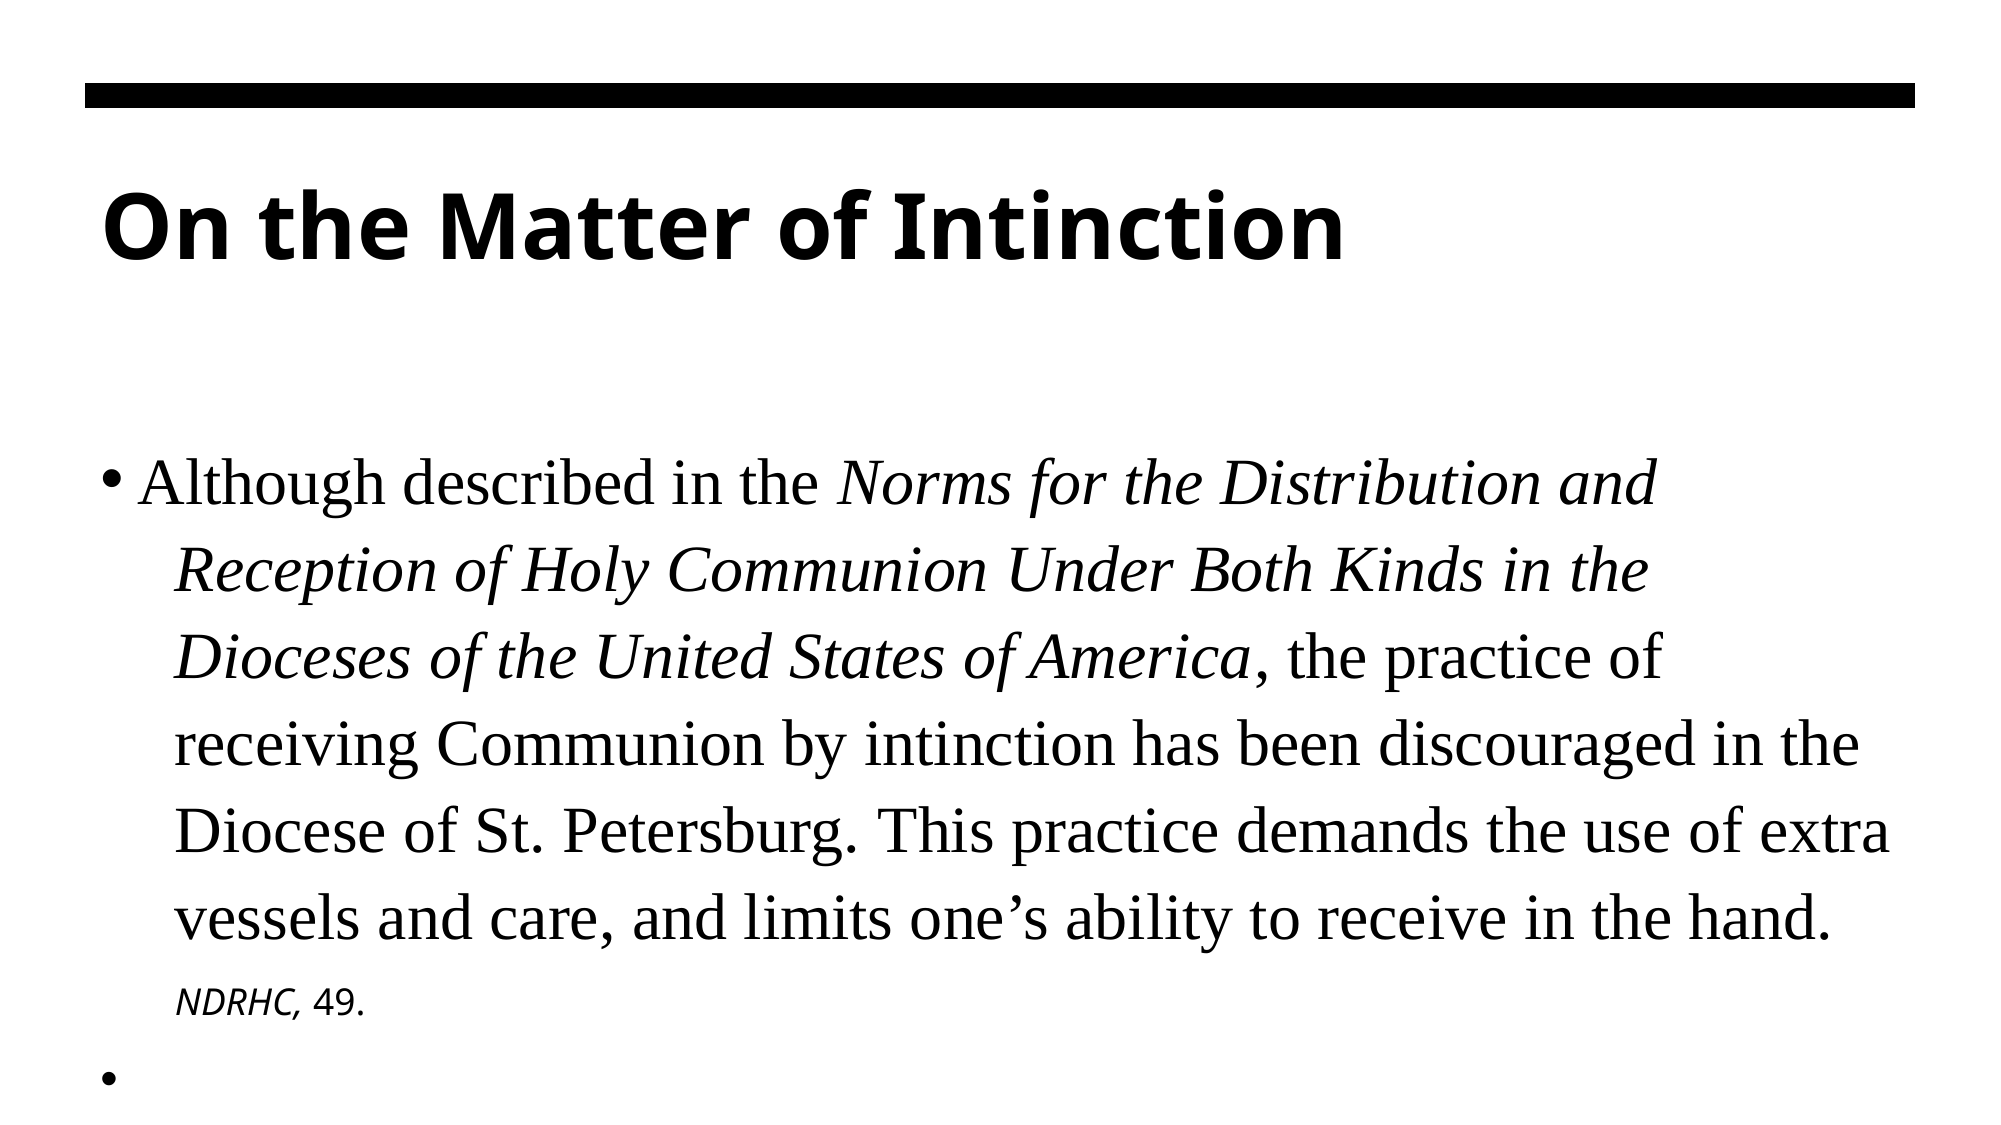

# On the Matter of Intinction
Although described in the Norms for the Distribution and Reception of Holy Communion Under Both Kinds in the Dioceses of the United States of America, the practice of receiving Communion by intinction has been discouraged in the Diocese of St. Petersburg. This practice demands the use of extra vessels and care, and limits one’s ability to receive in the hand.
		NDRHC, 49.